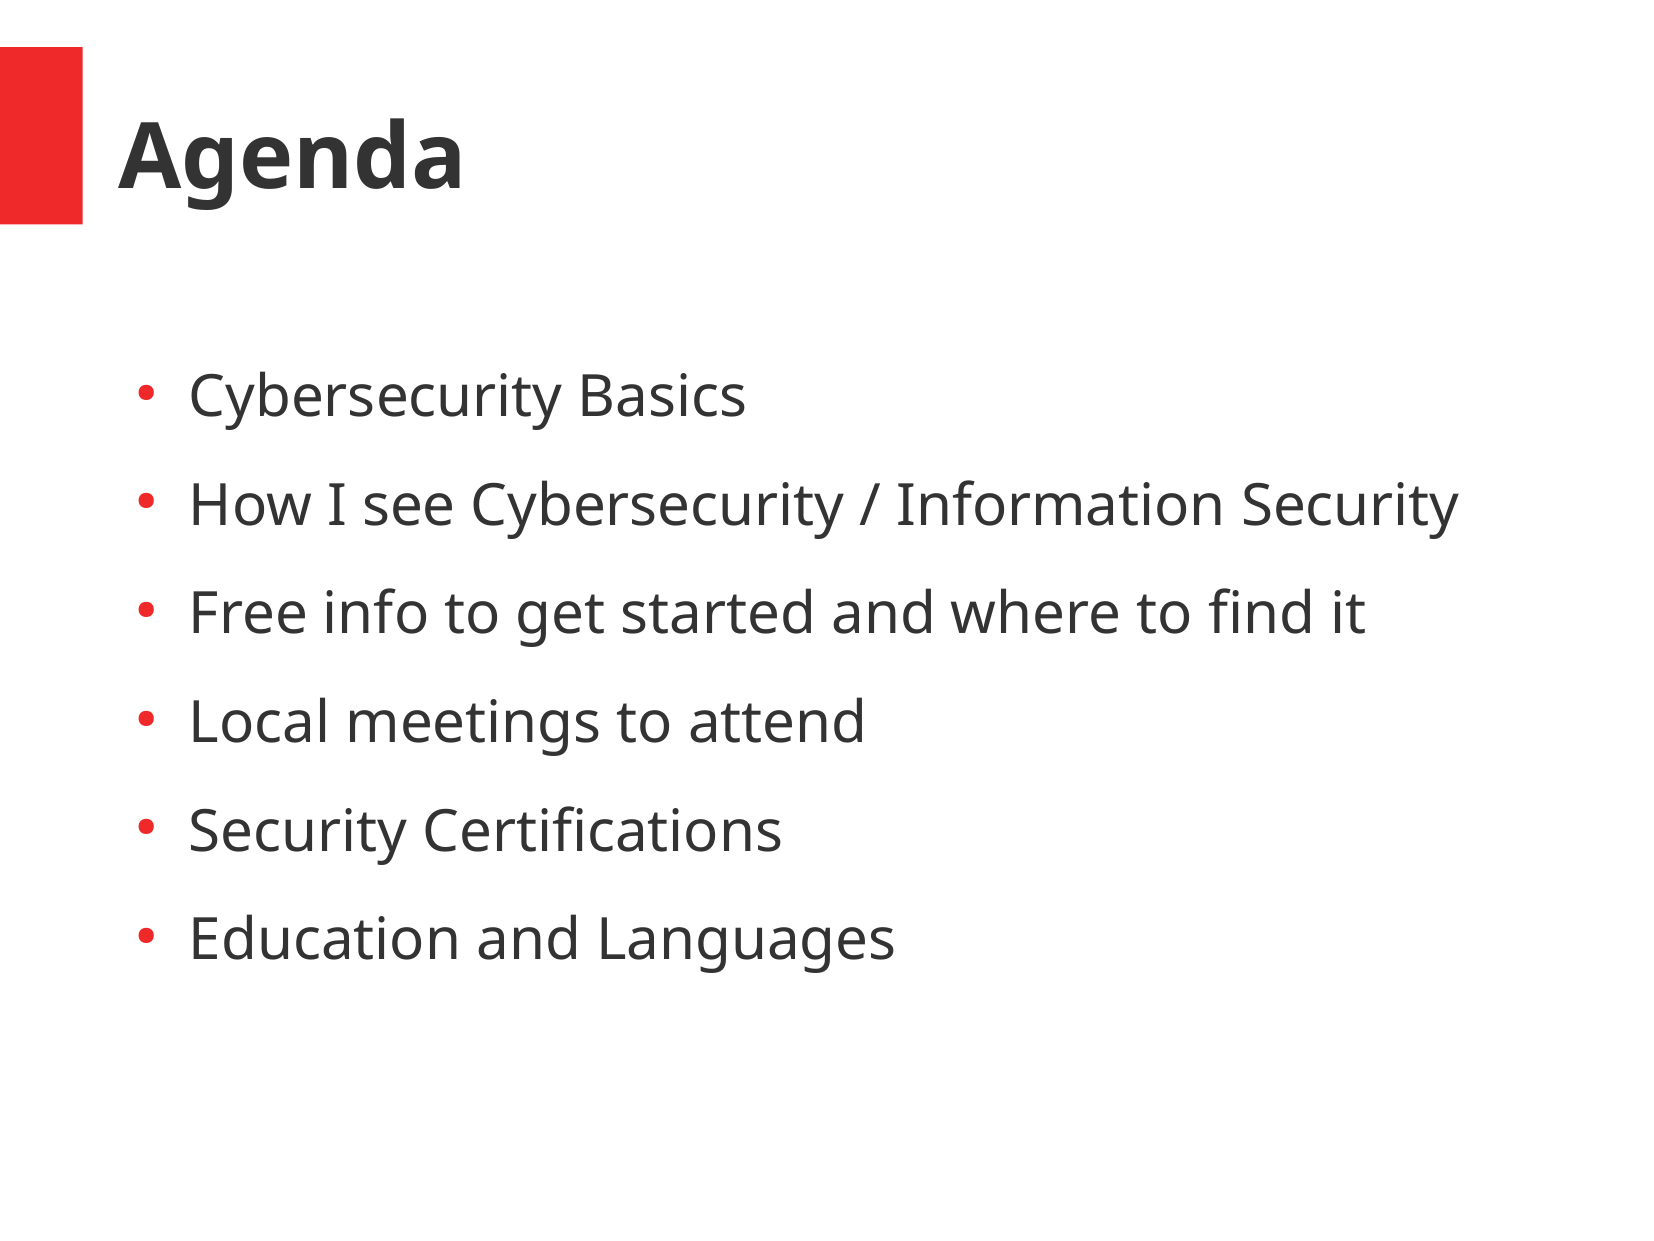

# Agenda
Cybersecurity Basics
How I see Cybersecurity / Information Security
Free info to get started and where to find it
Local meetings to attend
Security Certifications
Education and Languages